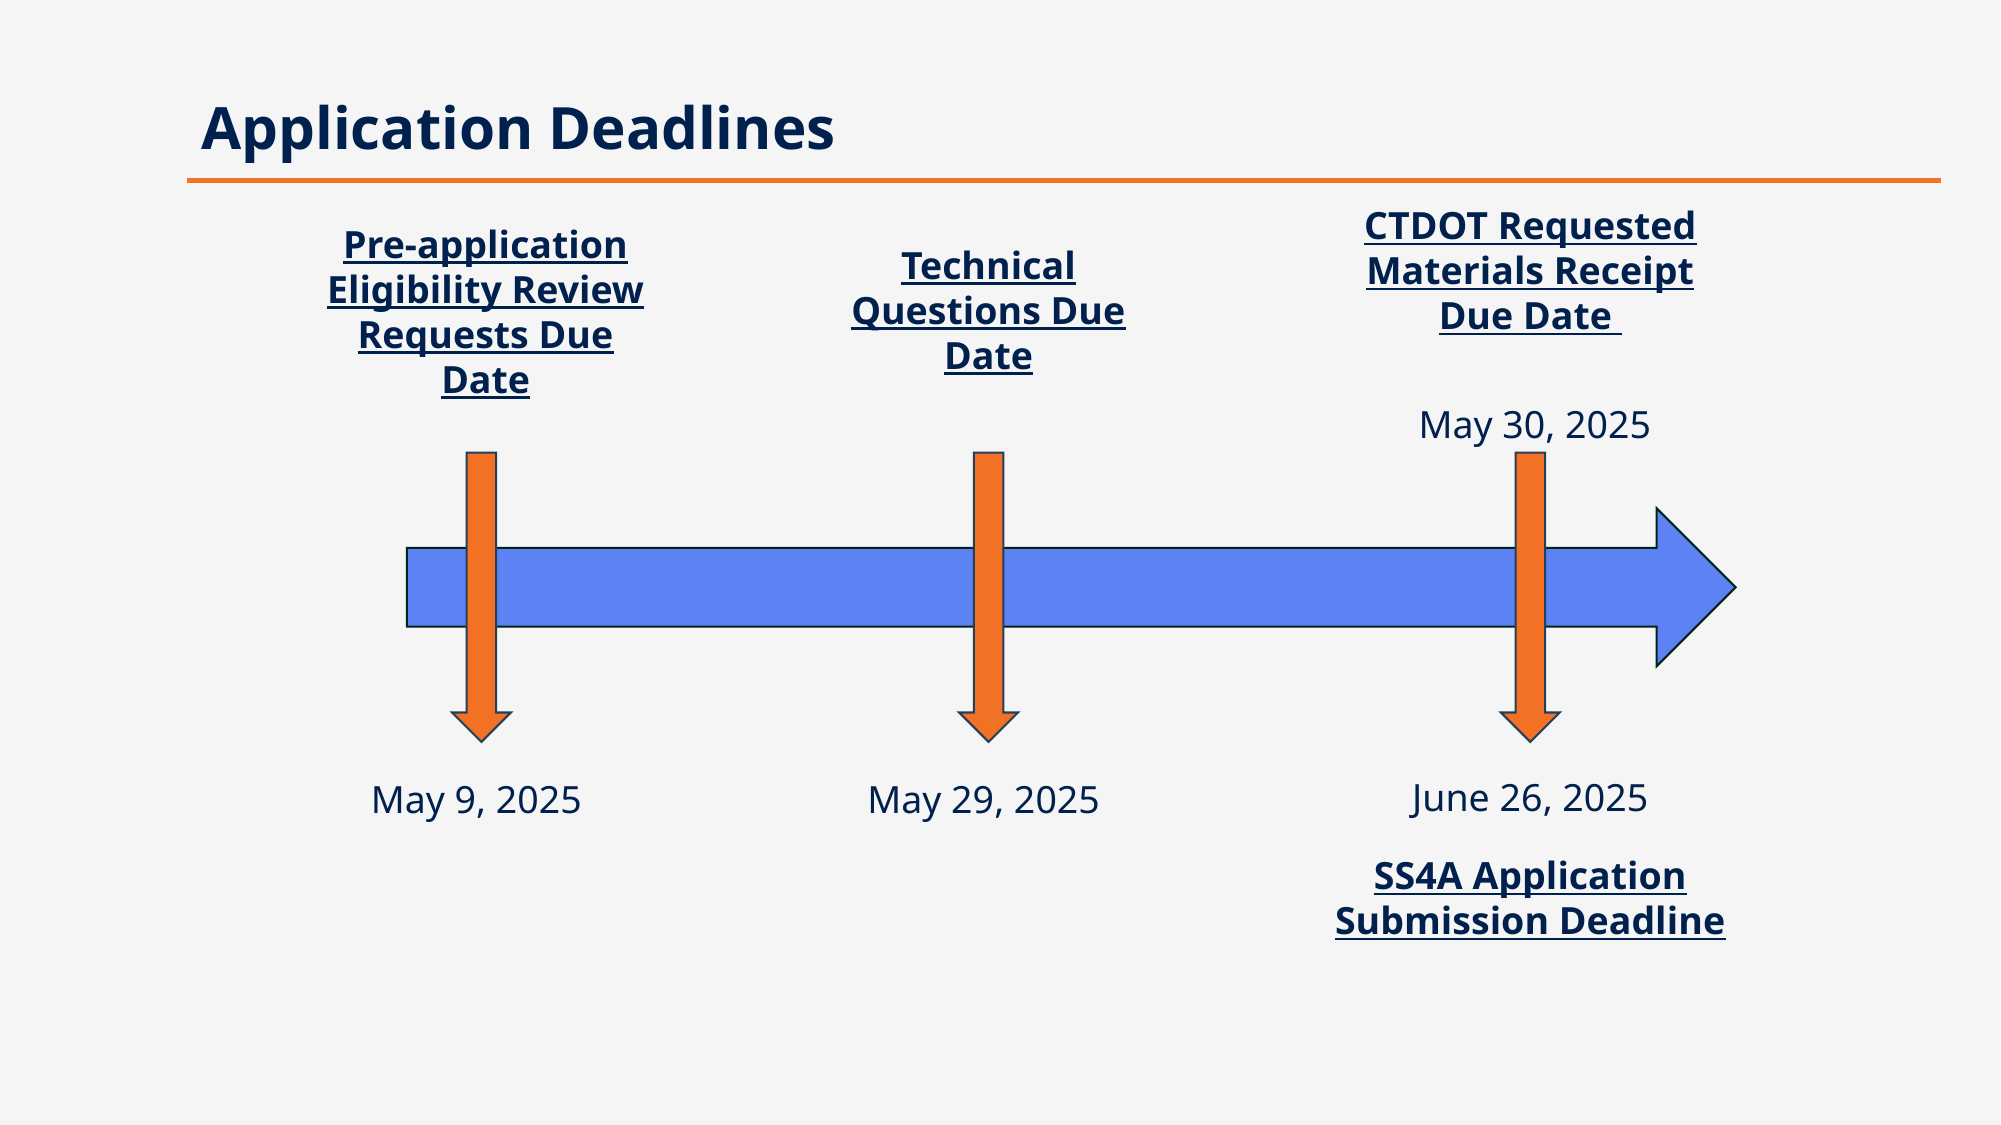

# Application Deadlines
CTDOT Requested Materials Receipt Due Date
Pre-application Eligibility Review Requests Due Date
Technical Questions Due Date
May 30, 2025
June 26, 2025
May 9, 2025
May 29, 2025
SS4A Application Submission Deadline